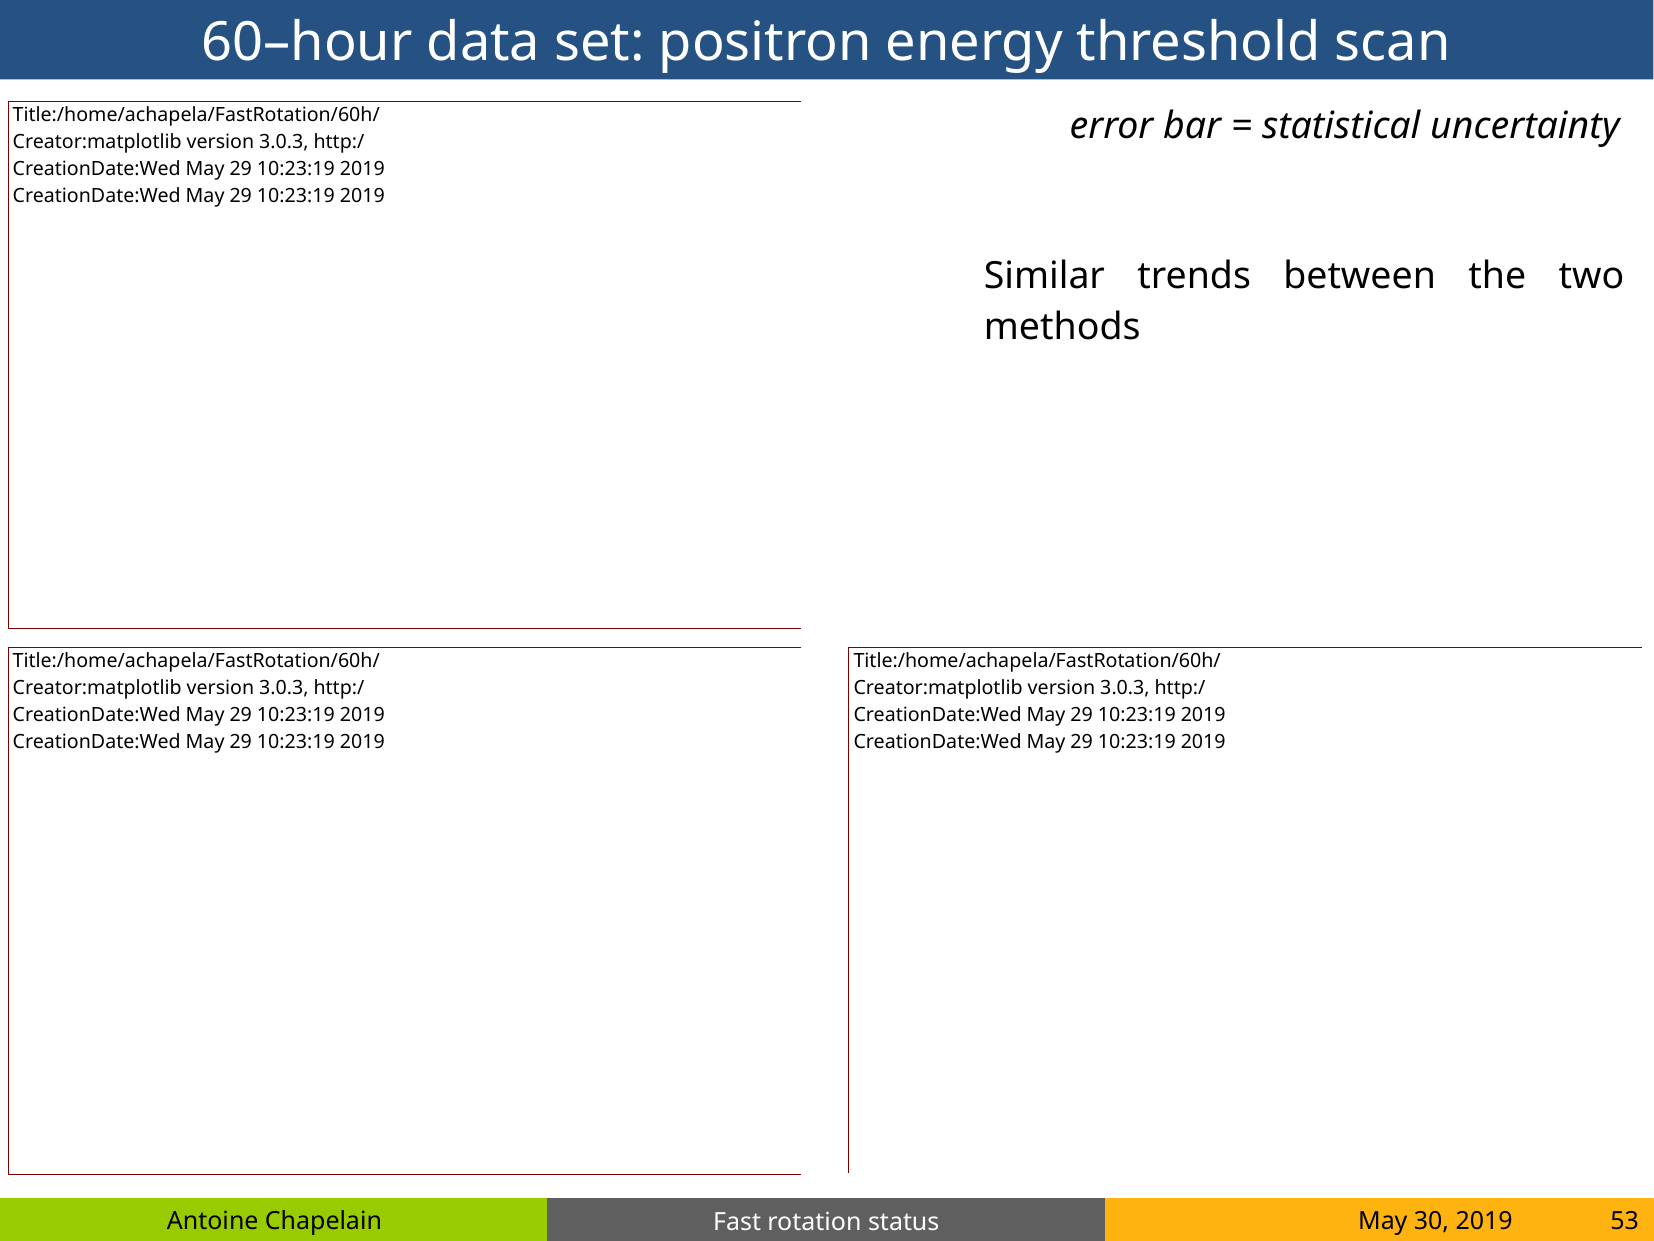

# 60–hour data set: positron energy threshold scan
error bar = statistical uncertainty
Similar trends between the two methods